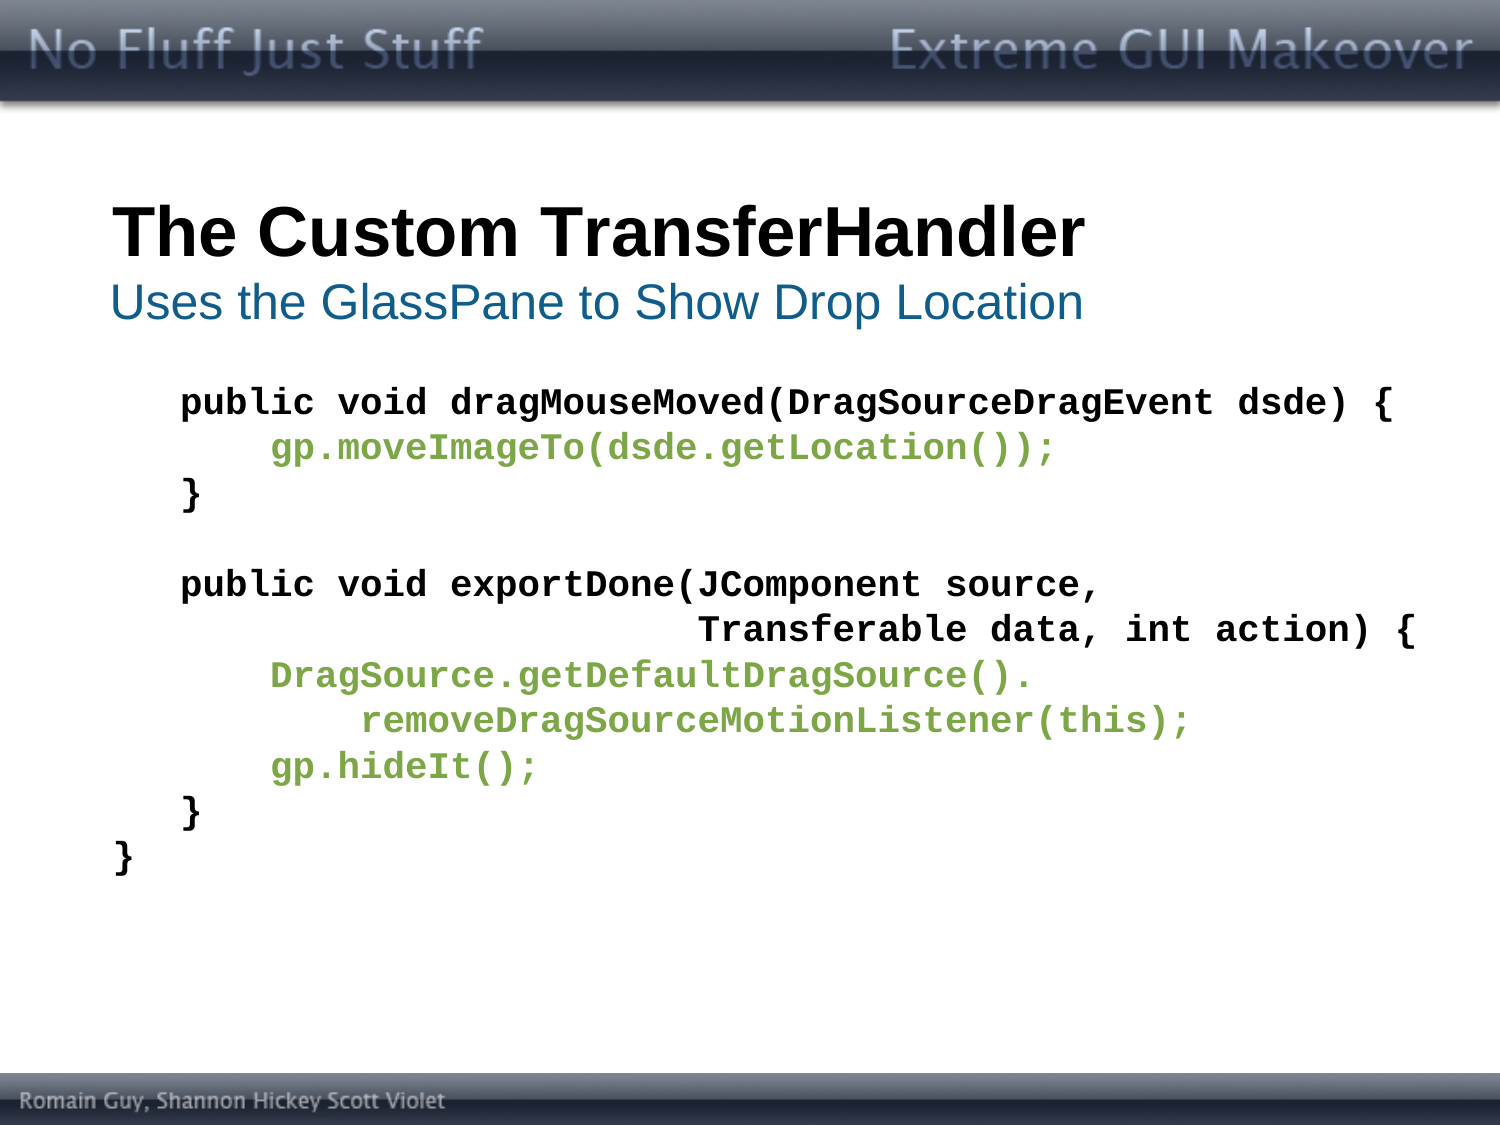

# The Custom TransferHandler
Uses the GlassPane to Show Drop Location
 public void dragMouseMoved(DragSourceDragEvent dsde) {
 gp.moveImageTo(dsde.getLocation());
 }
 public void exportDone(JComponent source,
 Transferable data, int action) {
 DragSource.getDefaultDragSource().
 removeDragSourceMotionListener(this);
 gp.hideIt();
 }
}